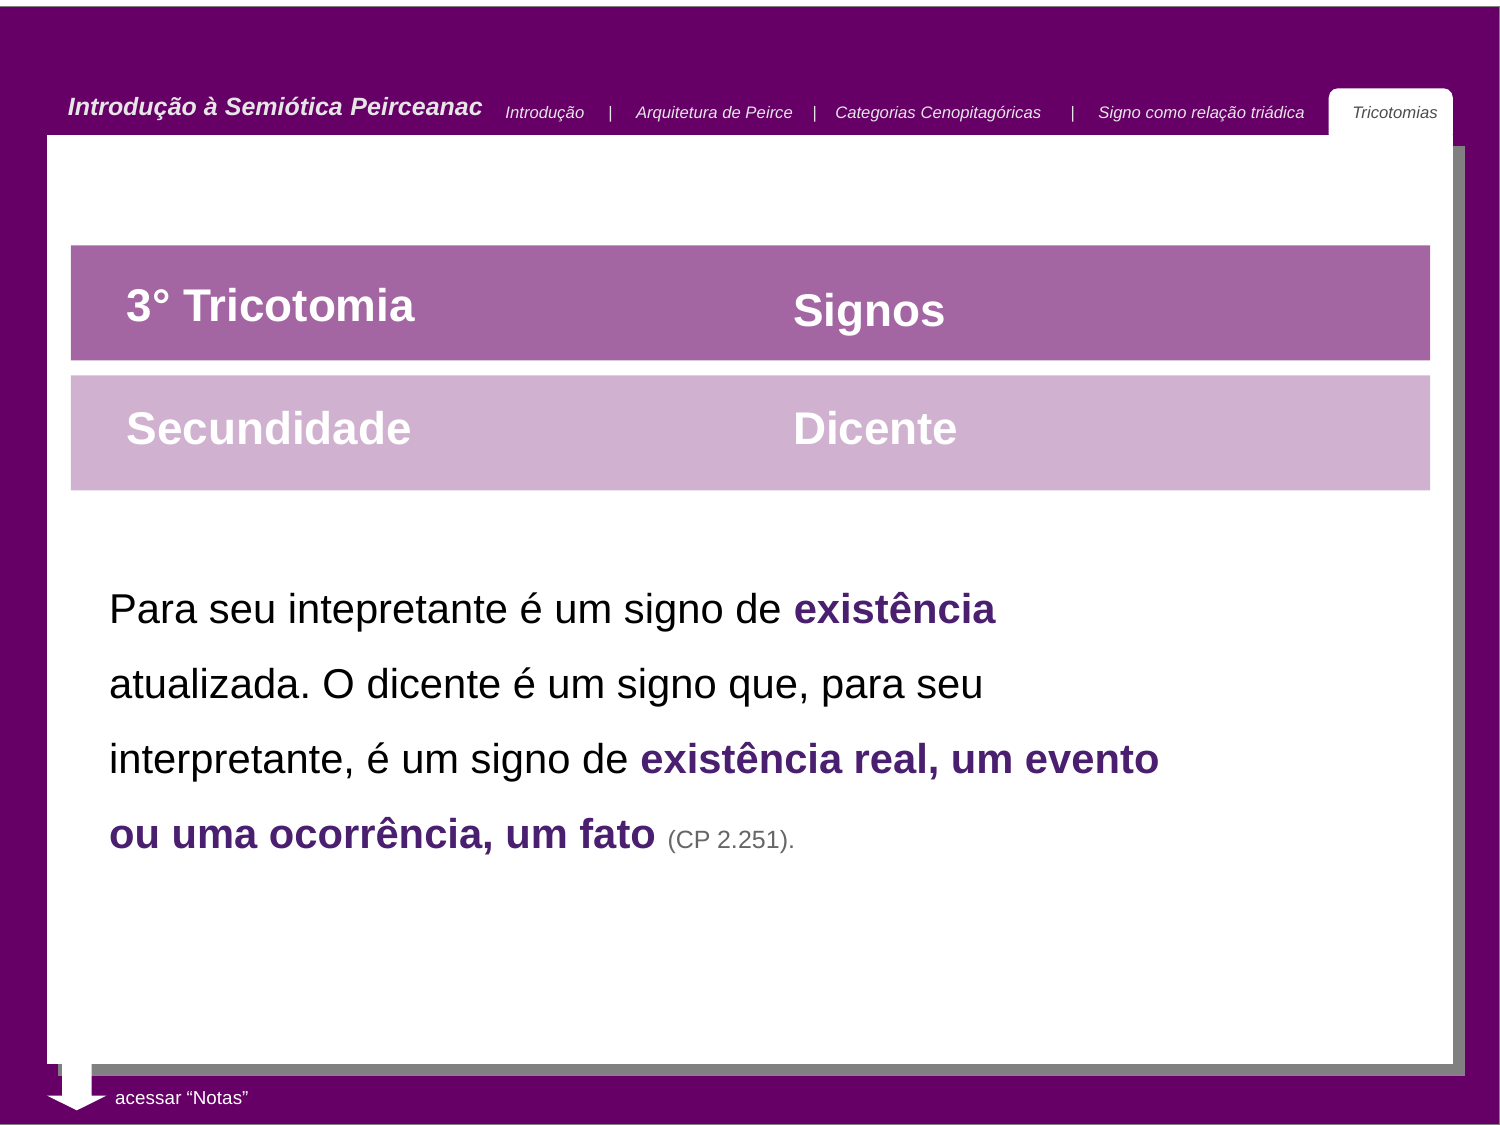

3° Tricotomia
Signos
Dicente
Secundidade
Para seu intepretante é um signo de existência atualizada. O dicente é um signo que, para seu interpretante, é um signo de existência real, um evento ou uma ocorrência, um fato (CP 2.251).
acessar “Notas”